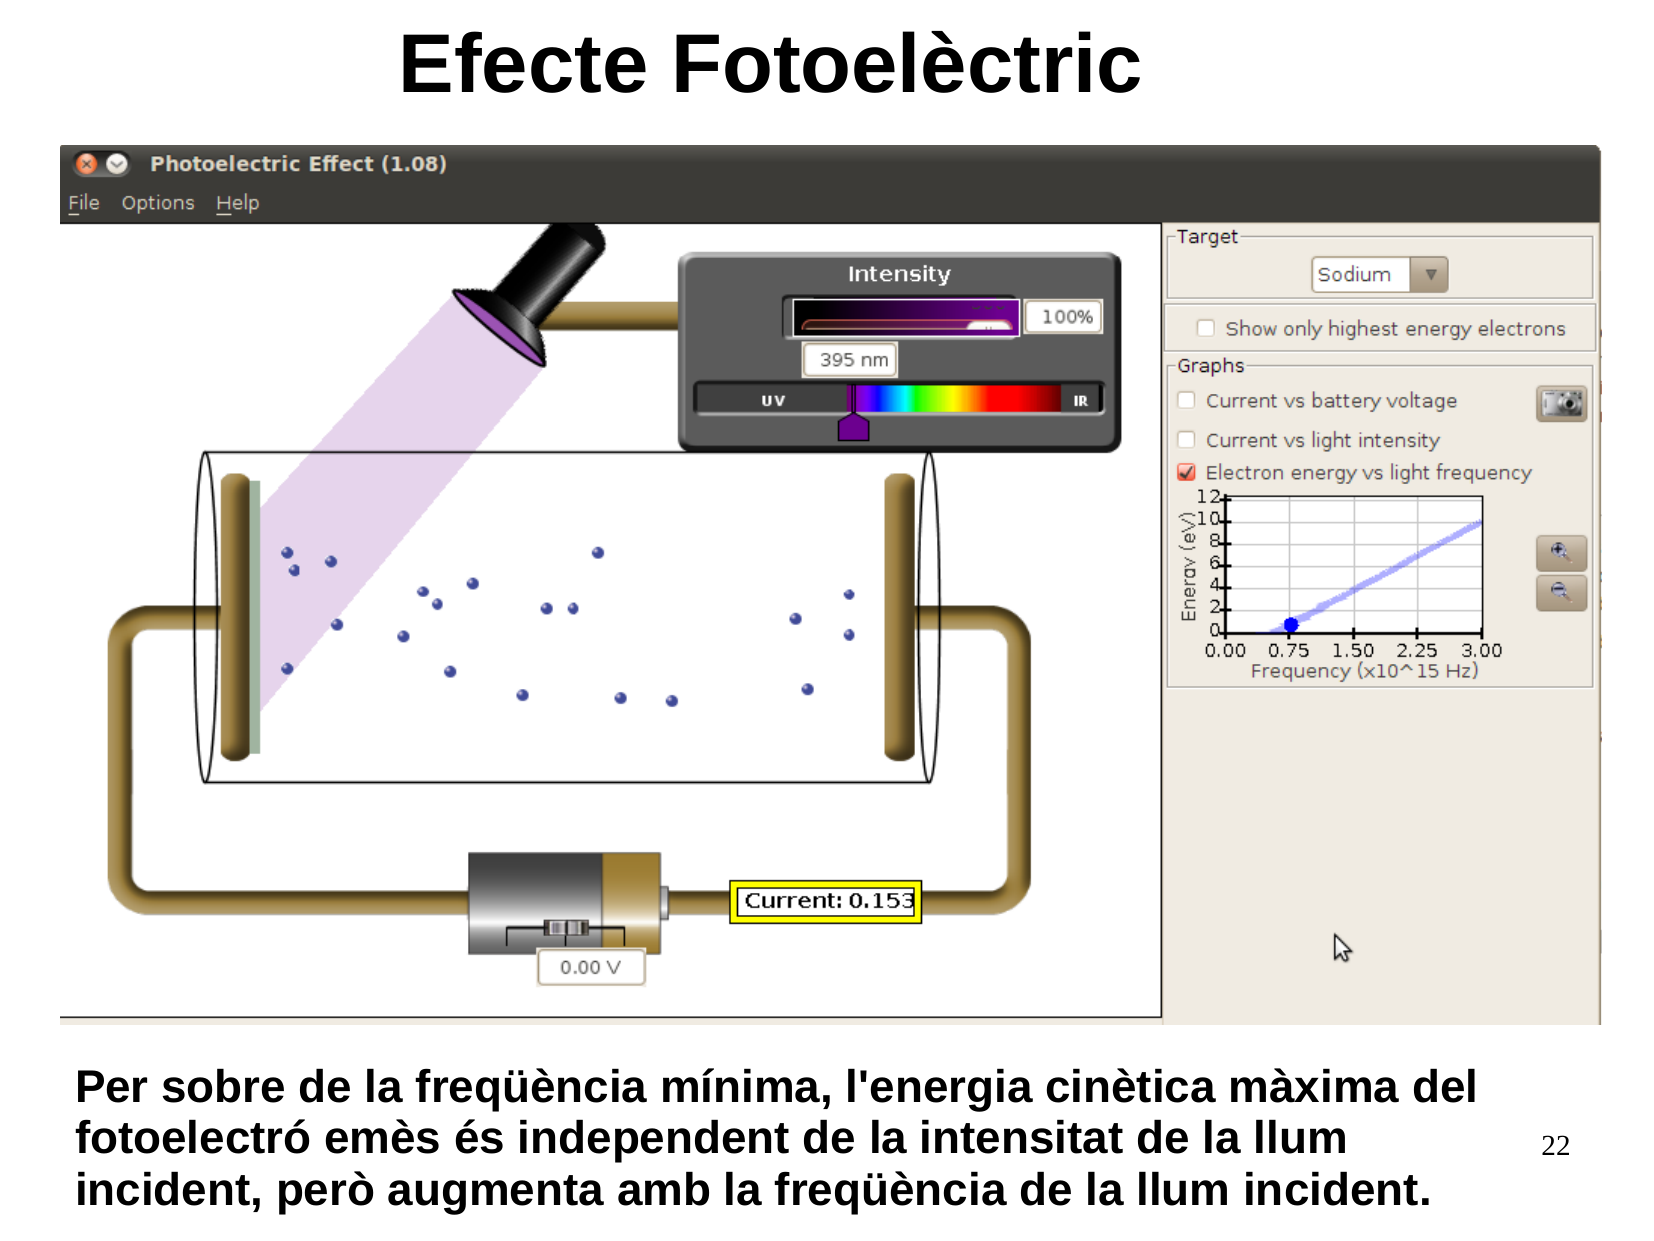

Efecte Fotoelèctric
Per sobre de la freqüència mínima, l'energia cinètica màxima del fotoelectró emès és independent de la intensitat de la llum incident, però augmenta amb la freqüència de la llum incident.
22